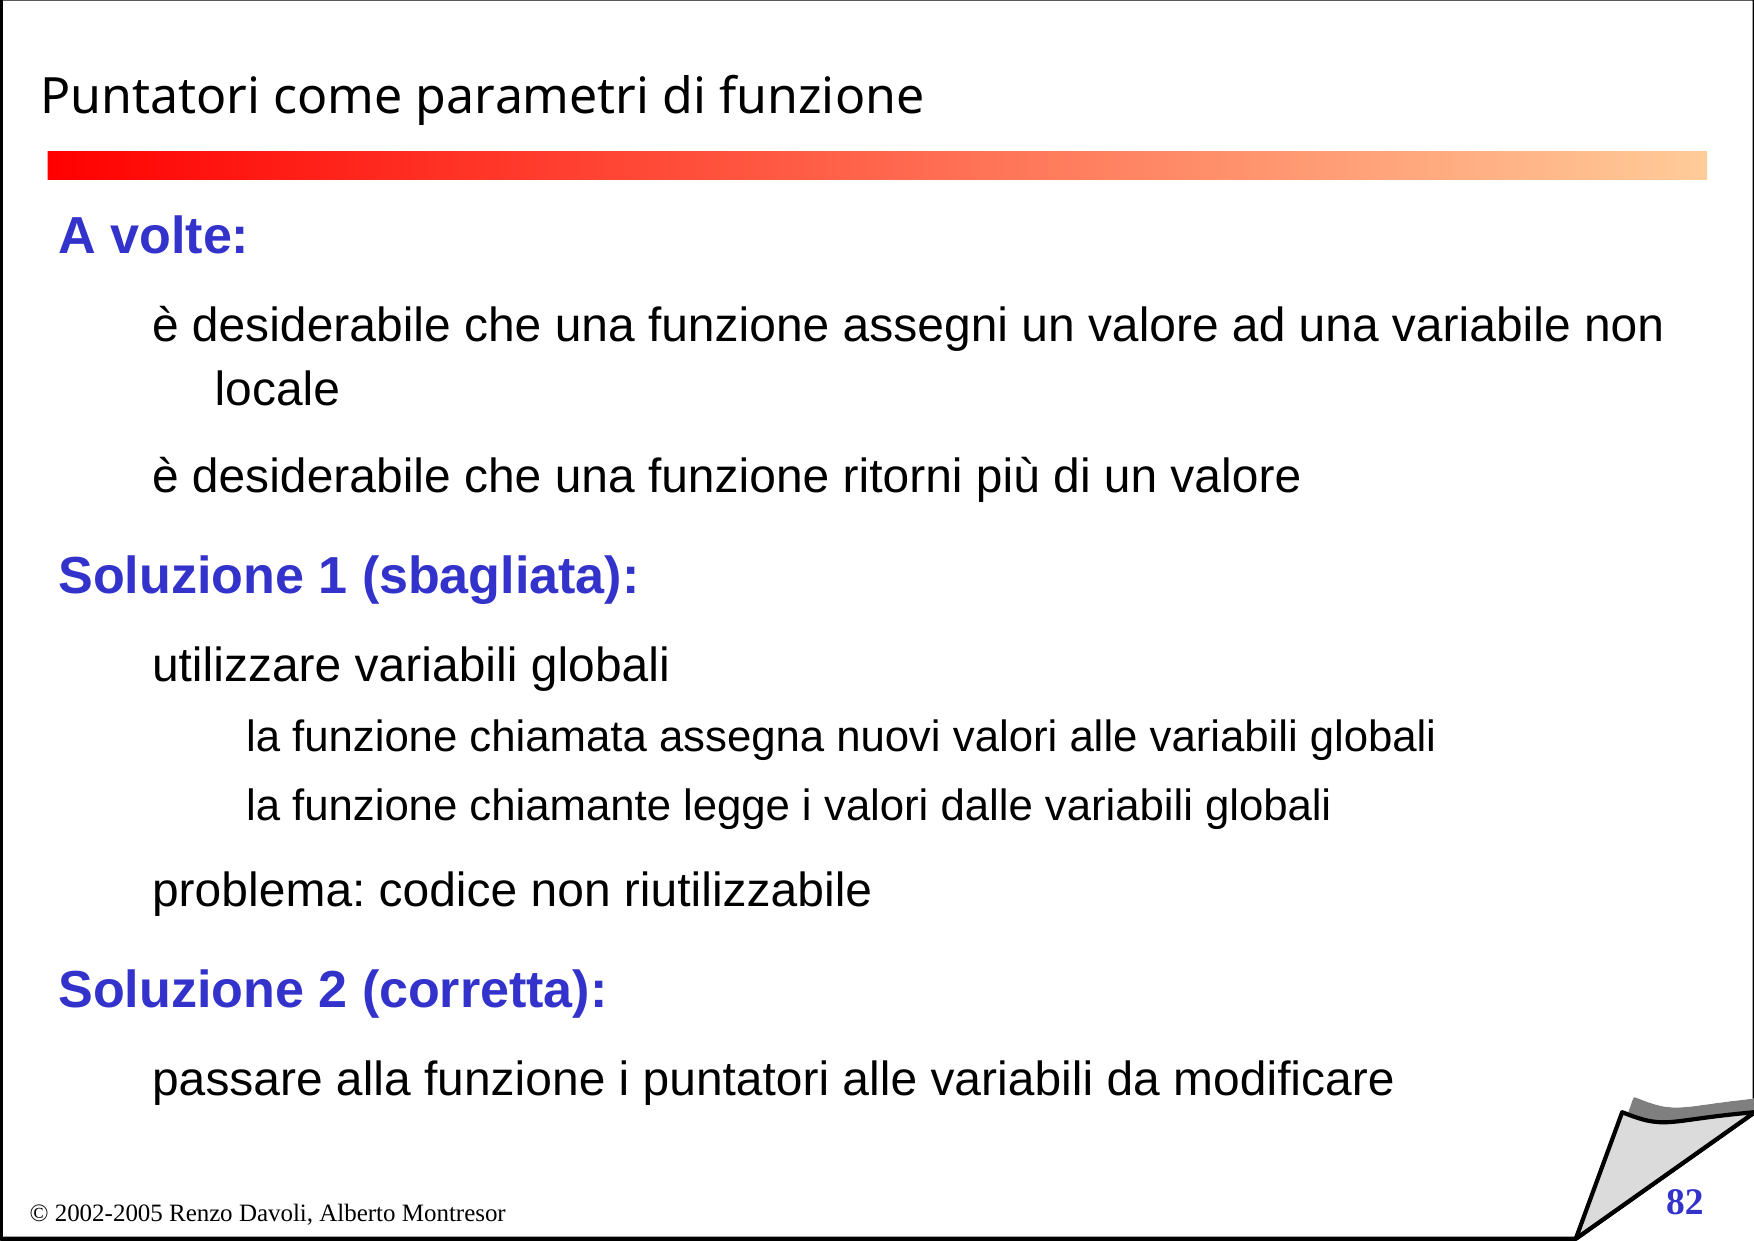

# Puntatori come parametri di funzione
A volte:
è desiderabile che una funzione assegni un valore ad una variabile non locale
è desiderabile che una funzione ritorni più di un valore
Soluzione 1 (sbagliata):
utilizzare variabili globali
la funzione chiamata assegna nuovi valori alle variabili globali
la funzione chiamante legge i valori dalle variabili globali
problema: codice non riutilizzabile
Soluzione 2 (corretta):
passare alla funzione i puntatori alle variabili da modificare